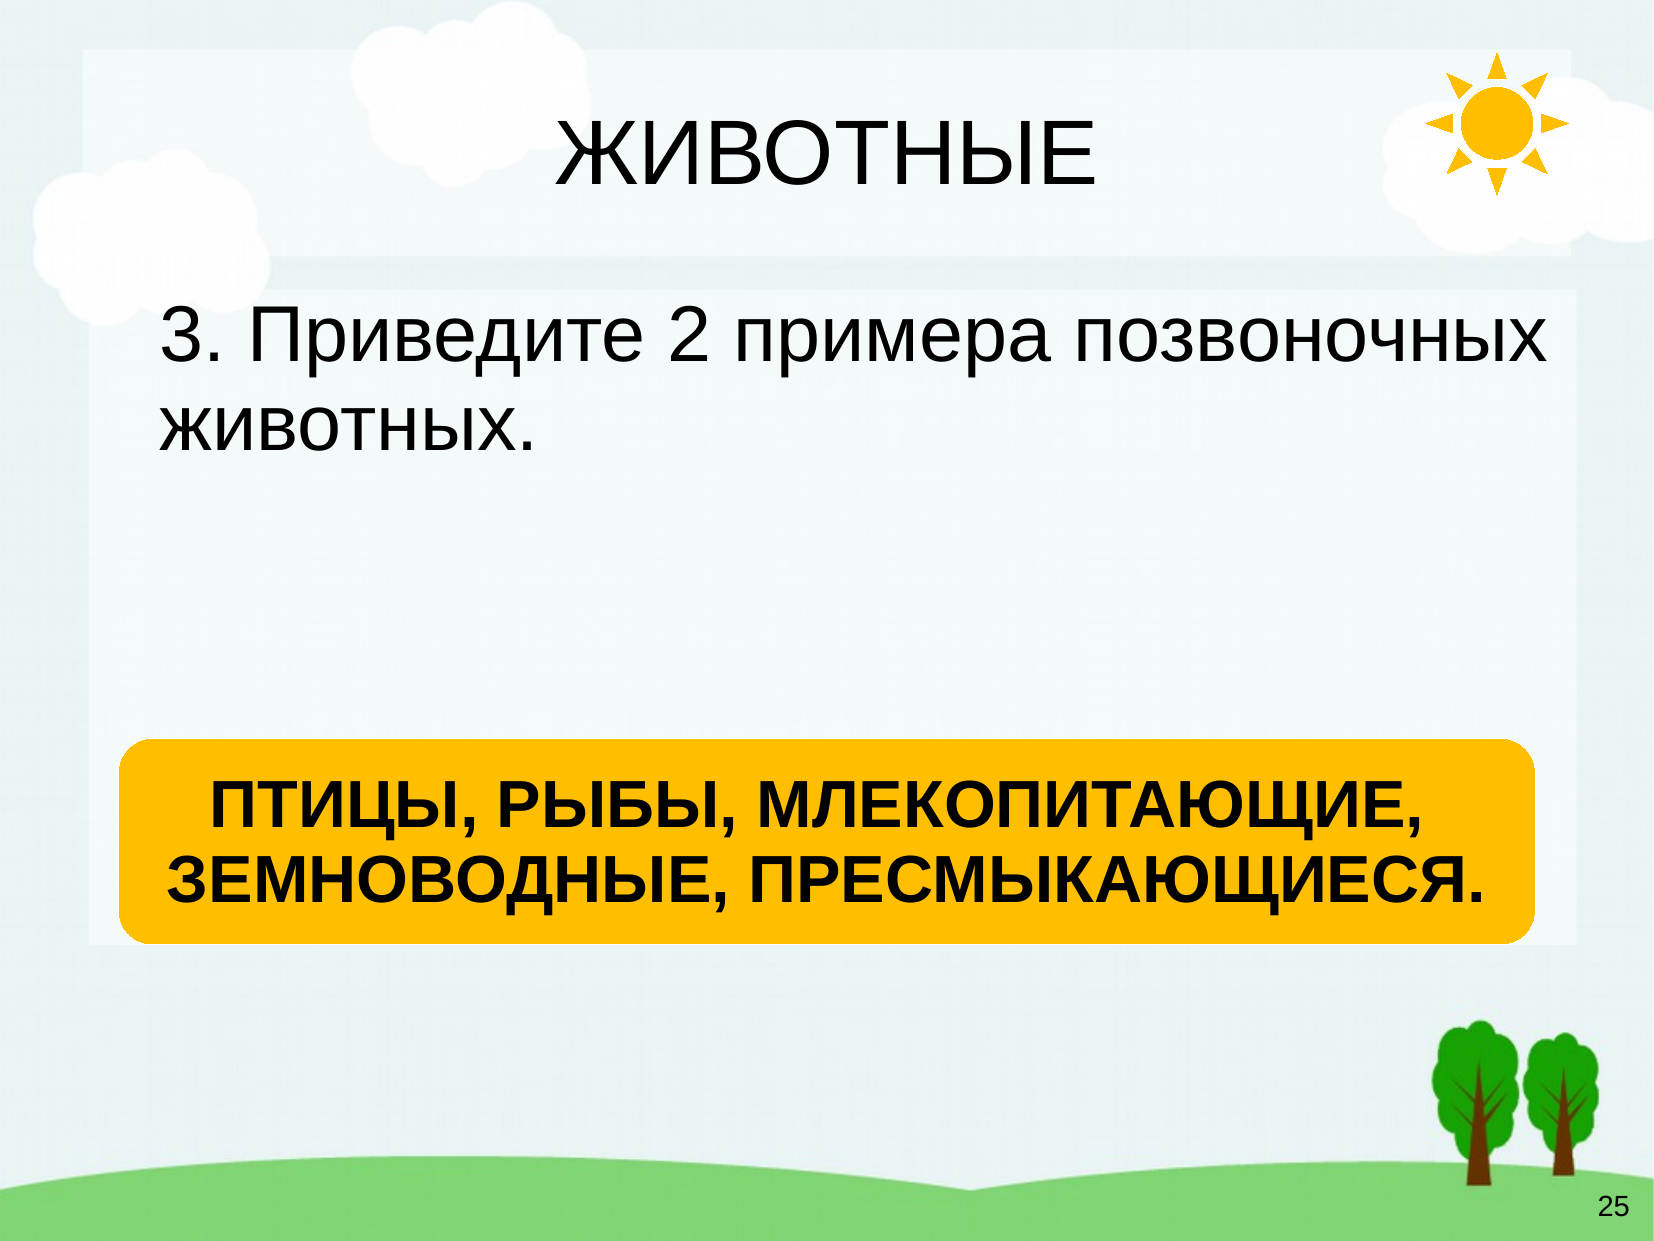

# ЖИВОТНЫЕ
3. Приведите 2 примера позвоночных животных.
ПТИЦЫ, РЫБЫ, МЛЕКОПИТАЮЩИЕ,
ЗЕМНОВОДНЫЕ, ПРЕСМЫКАЮЩИЕСЯ.
25